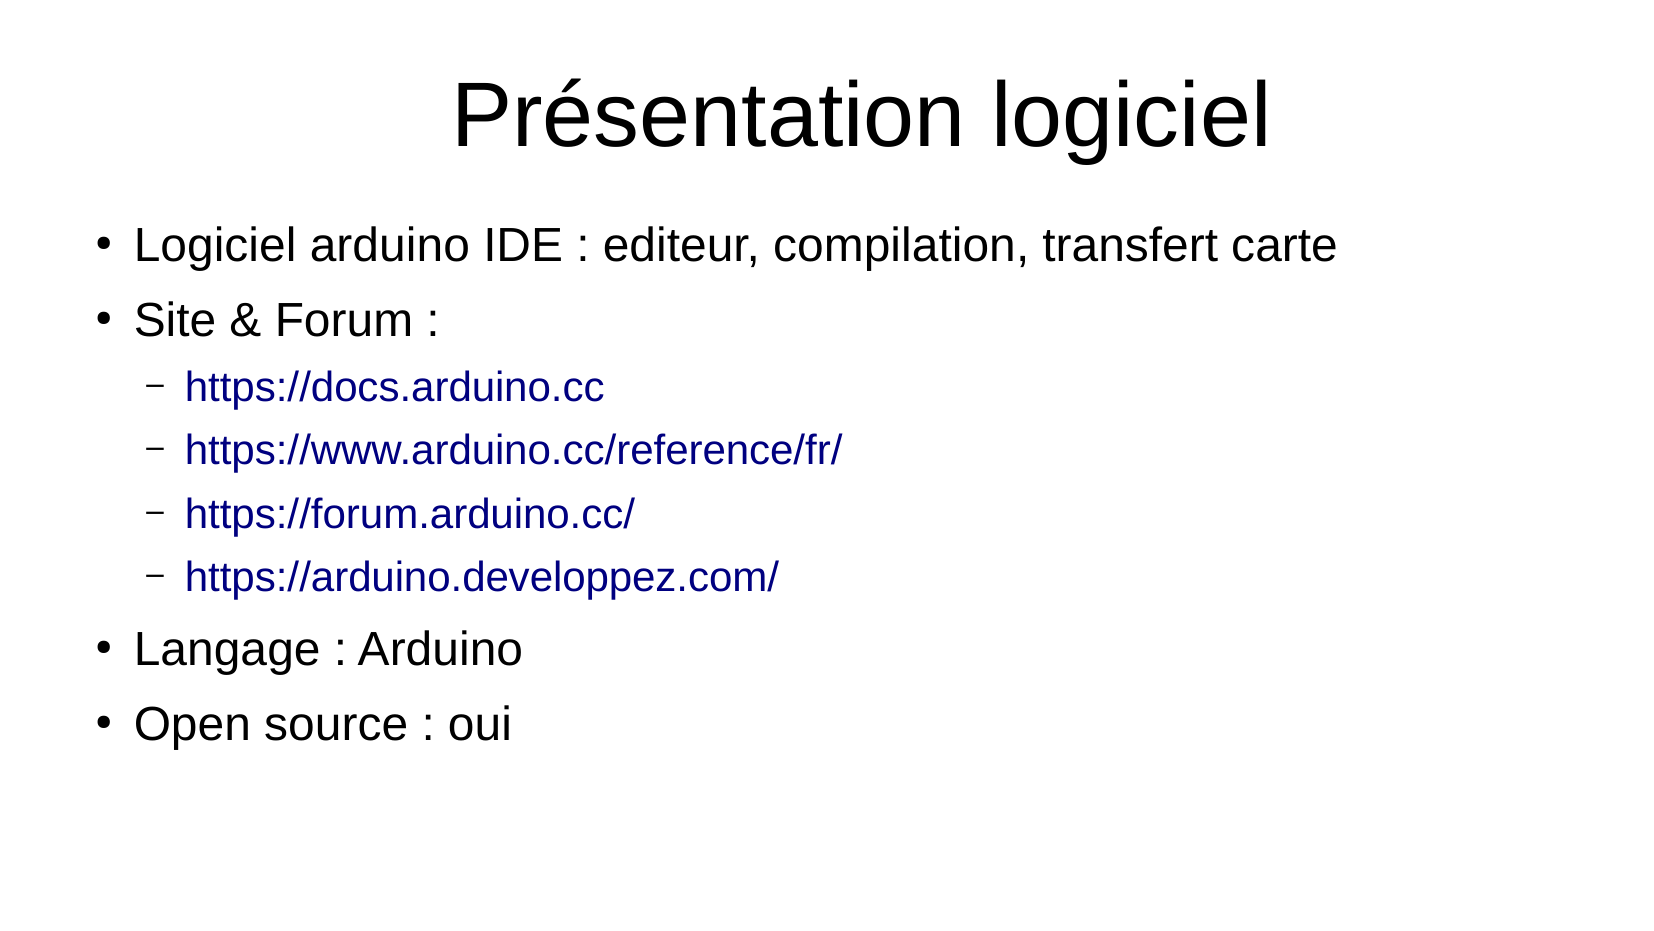

# Présentation logiciel
Logiciel arduino IDE : editeur, compilation, transfert carte
Site & Forum :
https://docs.arduino.cc
https://www.arduino.cc/reference/fr/
https://forum.arduino.cc/
https://arduino.developpez.com/
Langage : Arduino
Open source : oui